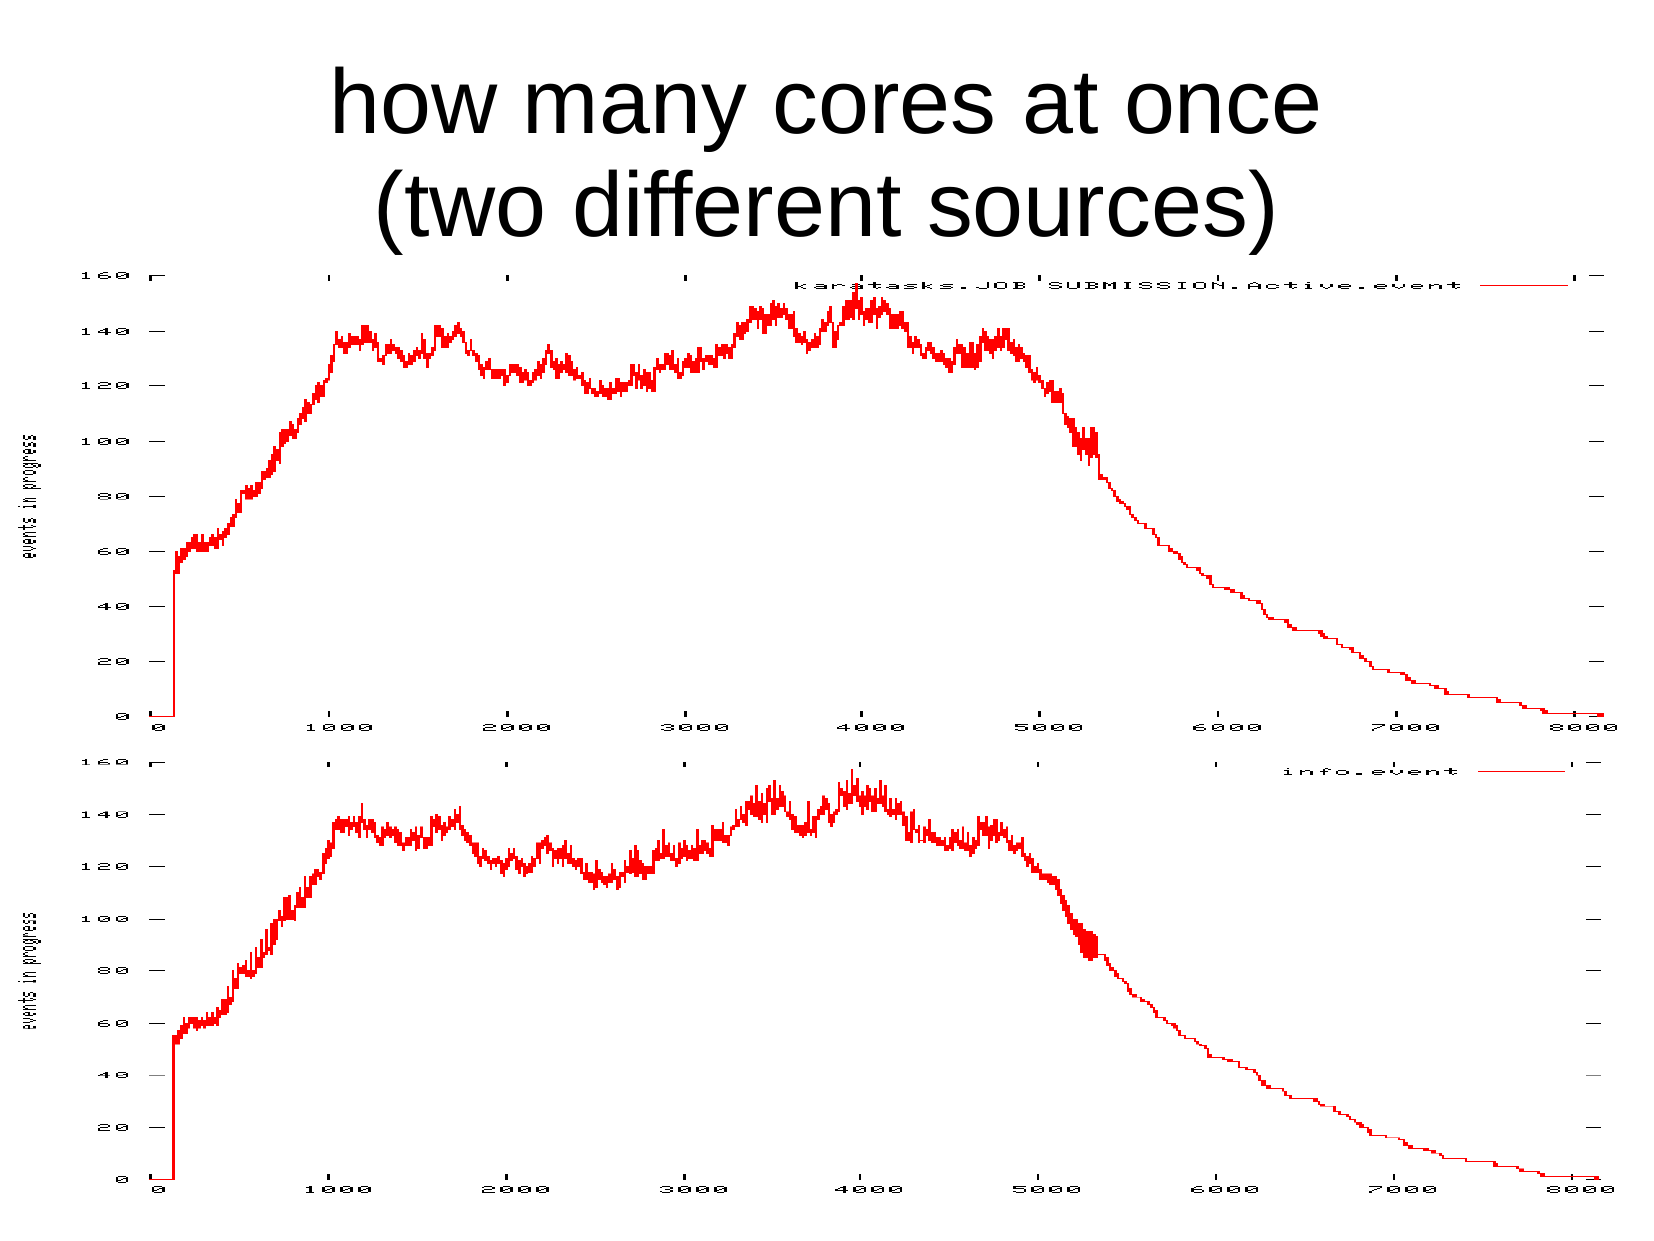

# how many cores at once (two different sources)